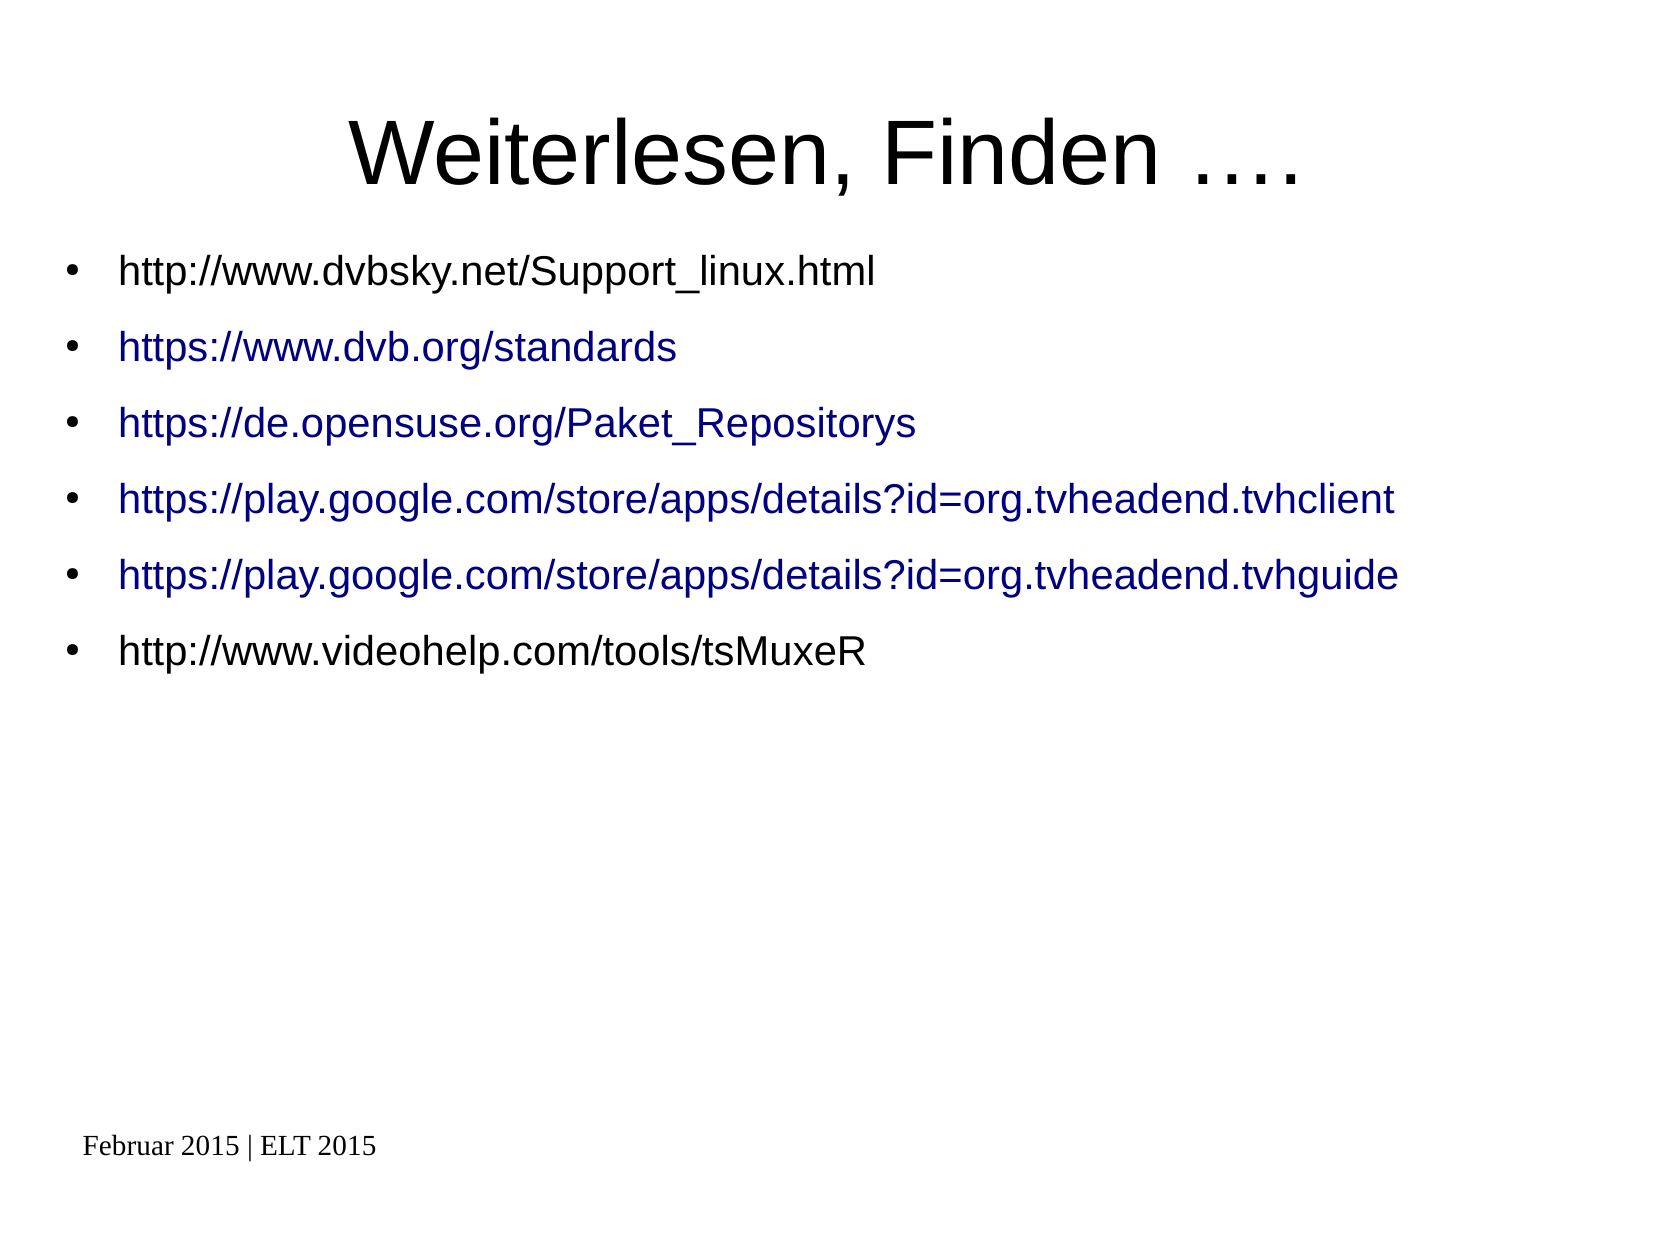

# Weiterlesen, Finden ….
http://www.dvbsky.net/Support_linux.html
https://www.dvb.org/standards
https://de.opensuse.org/Paket_Repositorys
https://play.google.com/store/apps/details?id=org.tvheadend.tvhclient
https://play.google.com/store/apps/details?id=org.tvheadend.tvhguide
http://www.videohelp.com/tools/tsMuxeR